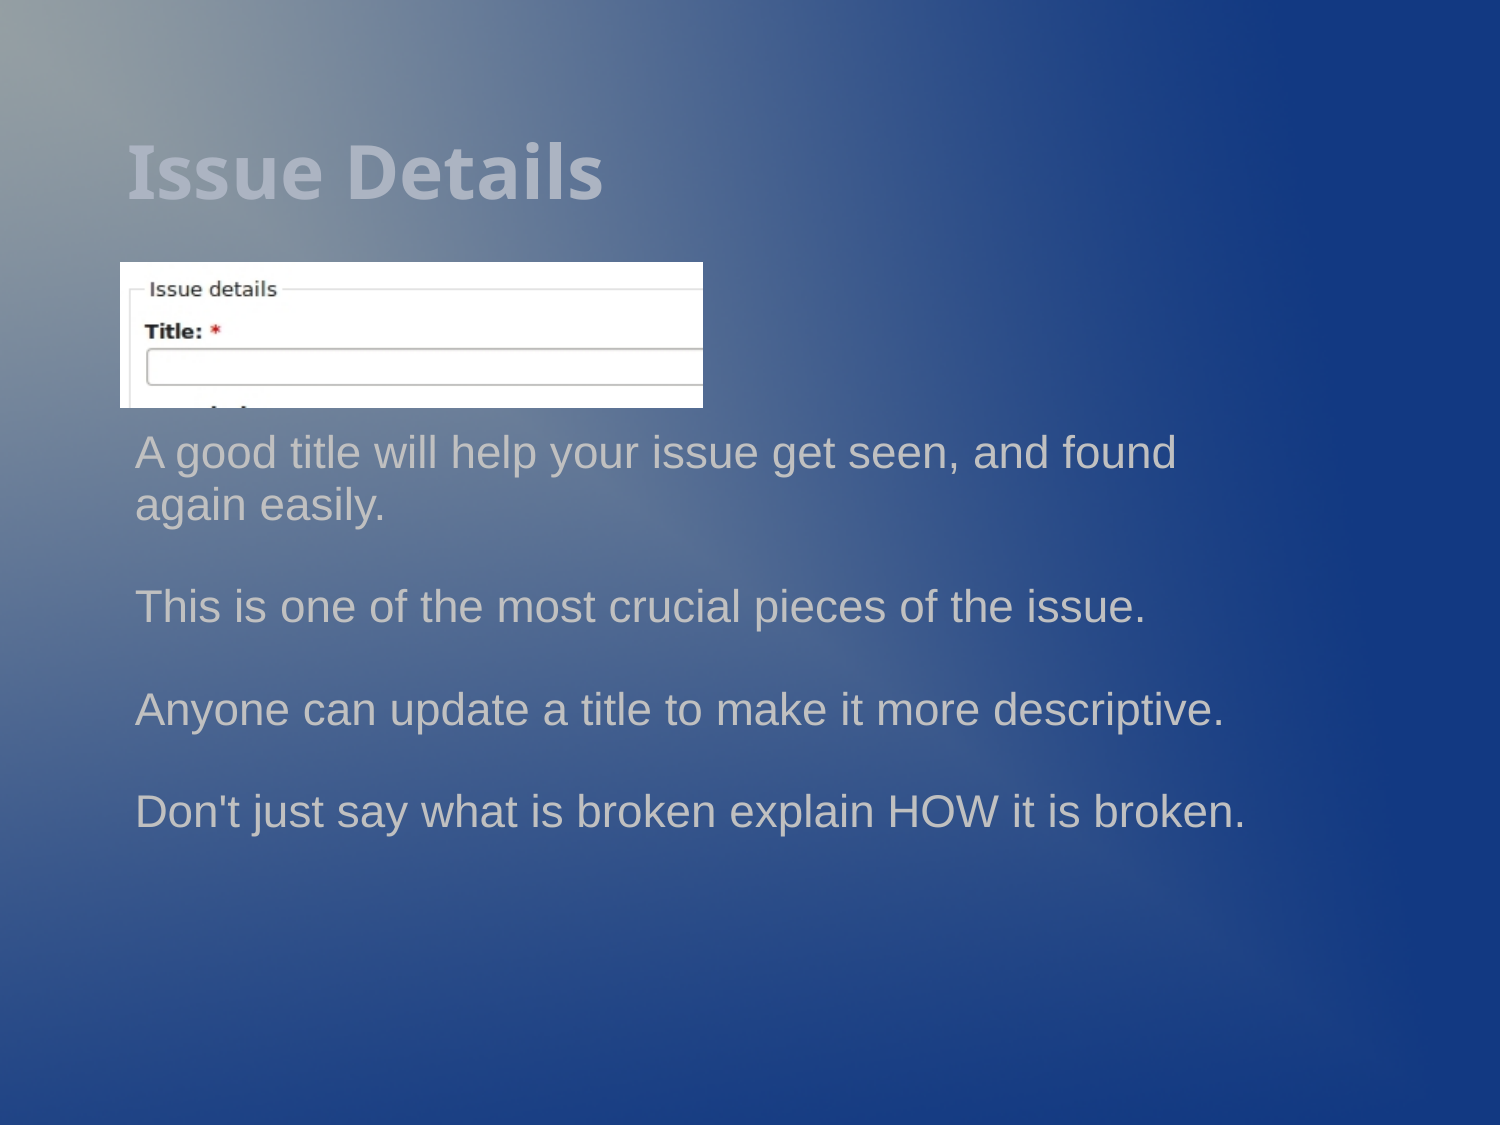

# Issue Details
A good title will help your issue get seen, and found again easily.
This is one of the most crucial pieces of the issue.
Anyone can update a title to make it more descriptive.
Don't just say what is broken explain HOW it is broken.